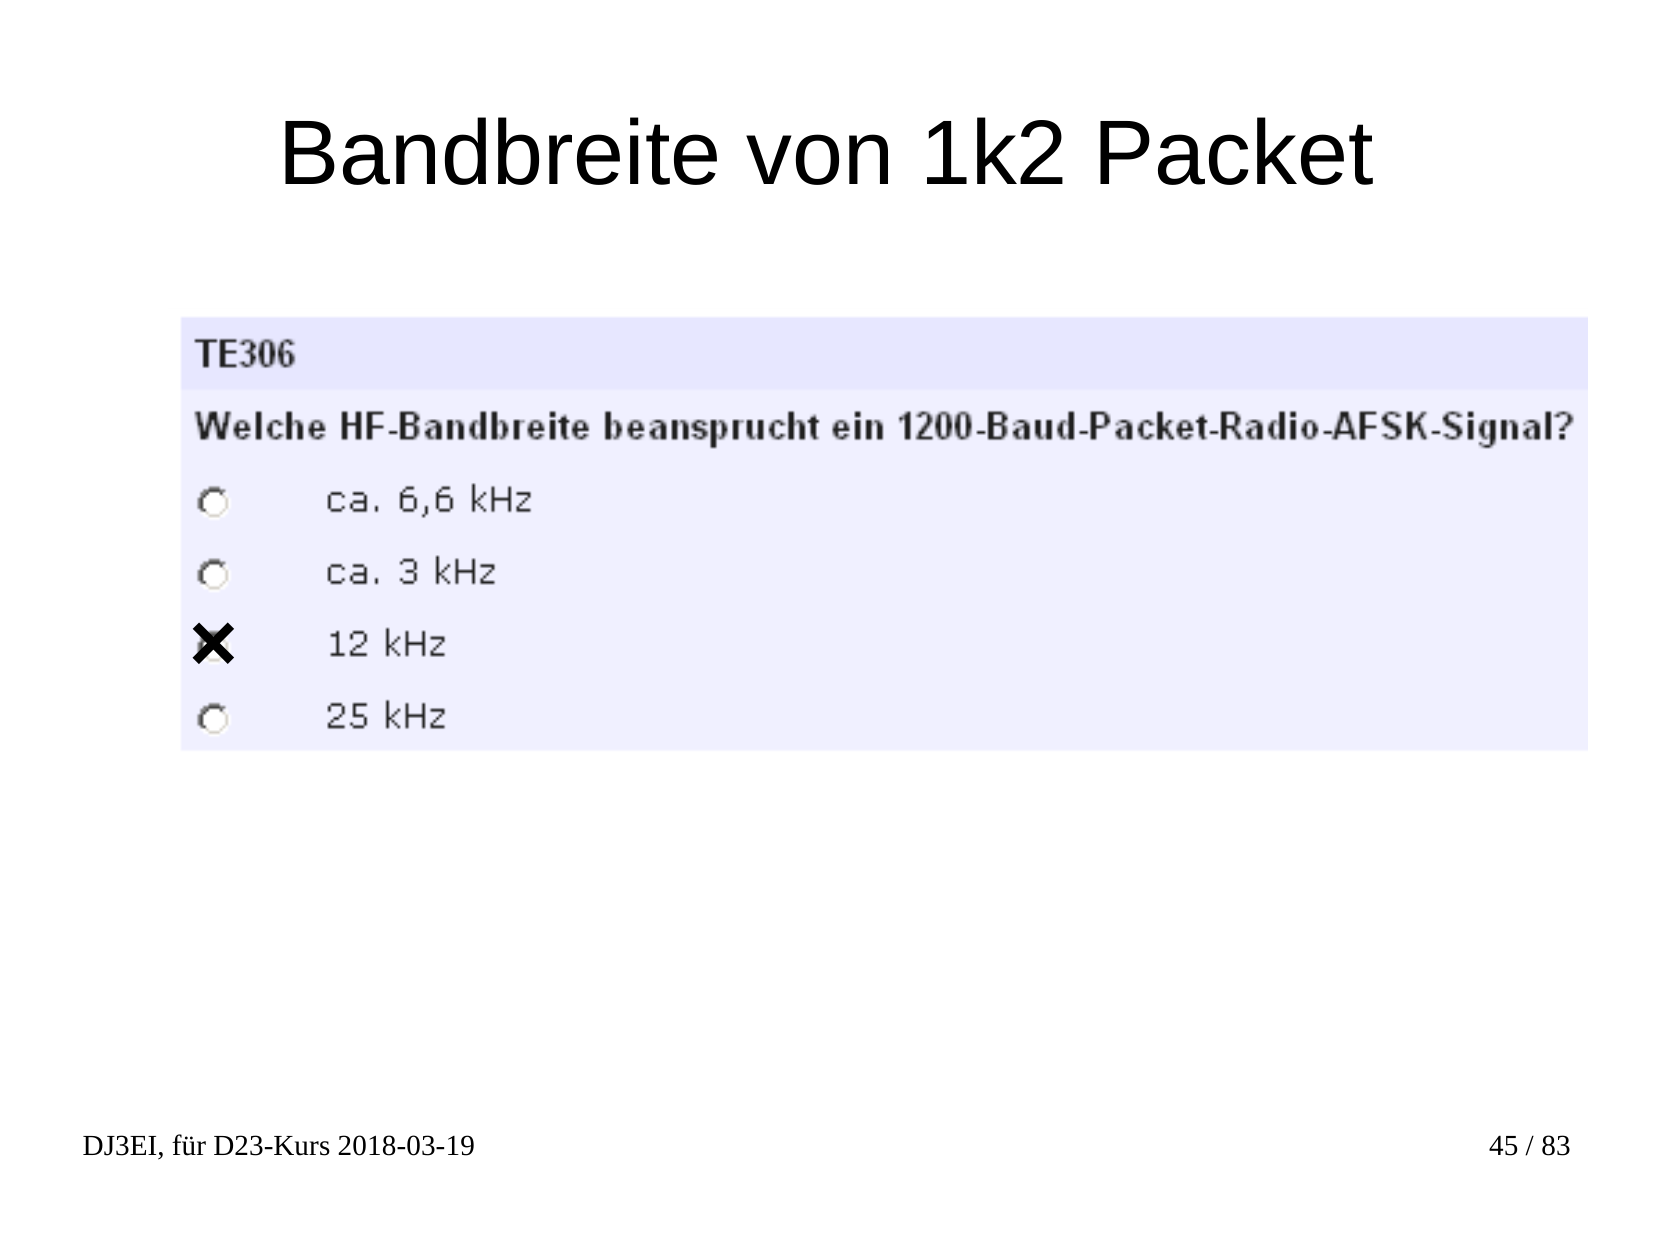

# Bandbreite von 1k2 Packet
×
45